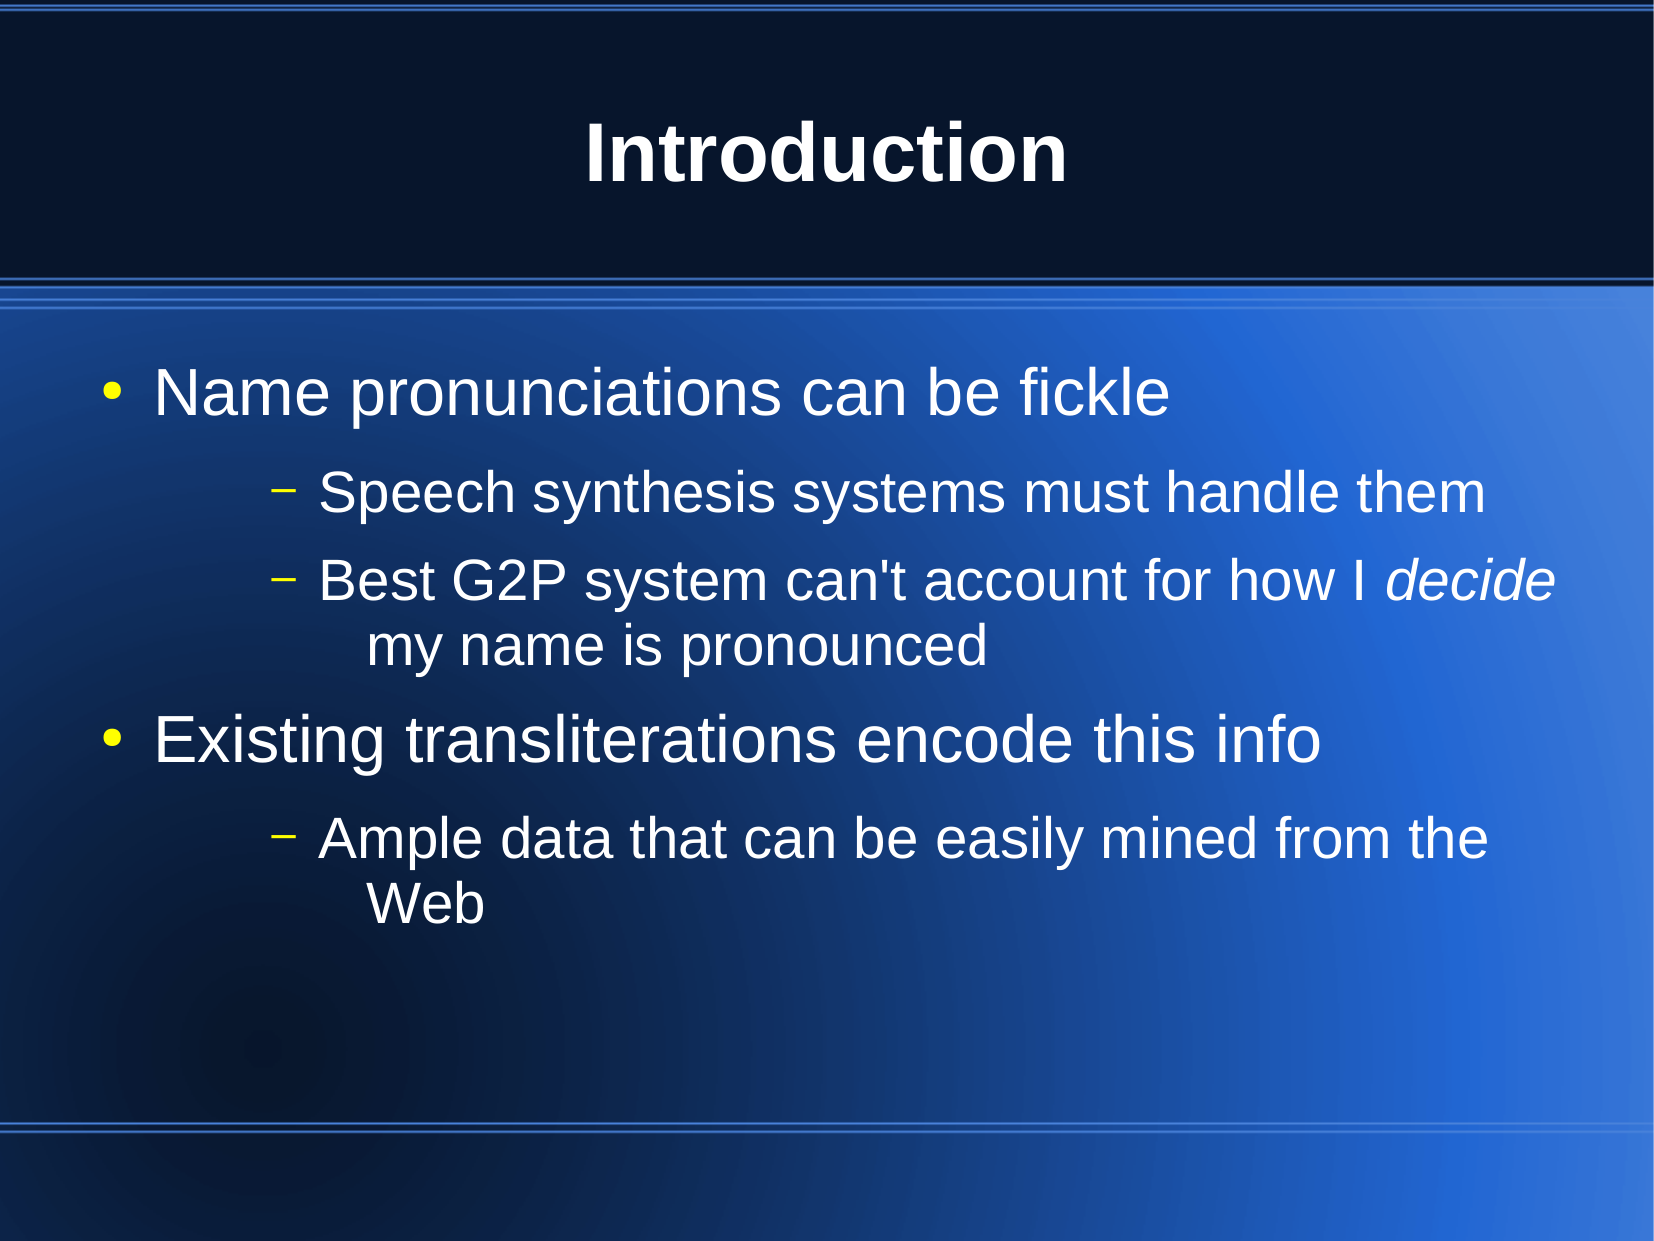

# Introduction
Name pronunciations can be fickle
Speech synthesis systems must handle them
Best G2P system can't account for how I decide my name is pronounced
Existing transliterations encode this info
Ample data that can be easily mined from the Web